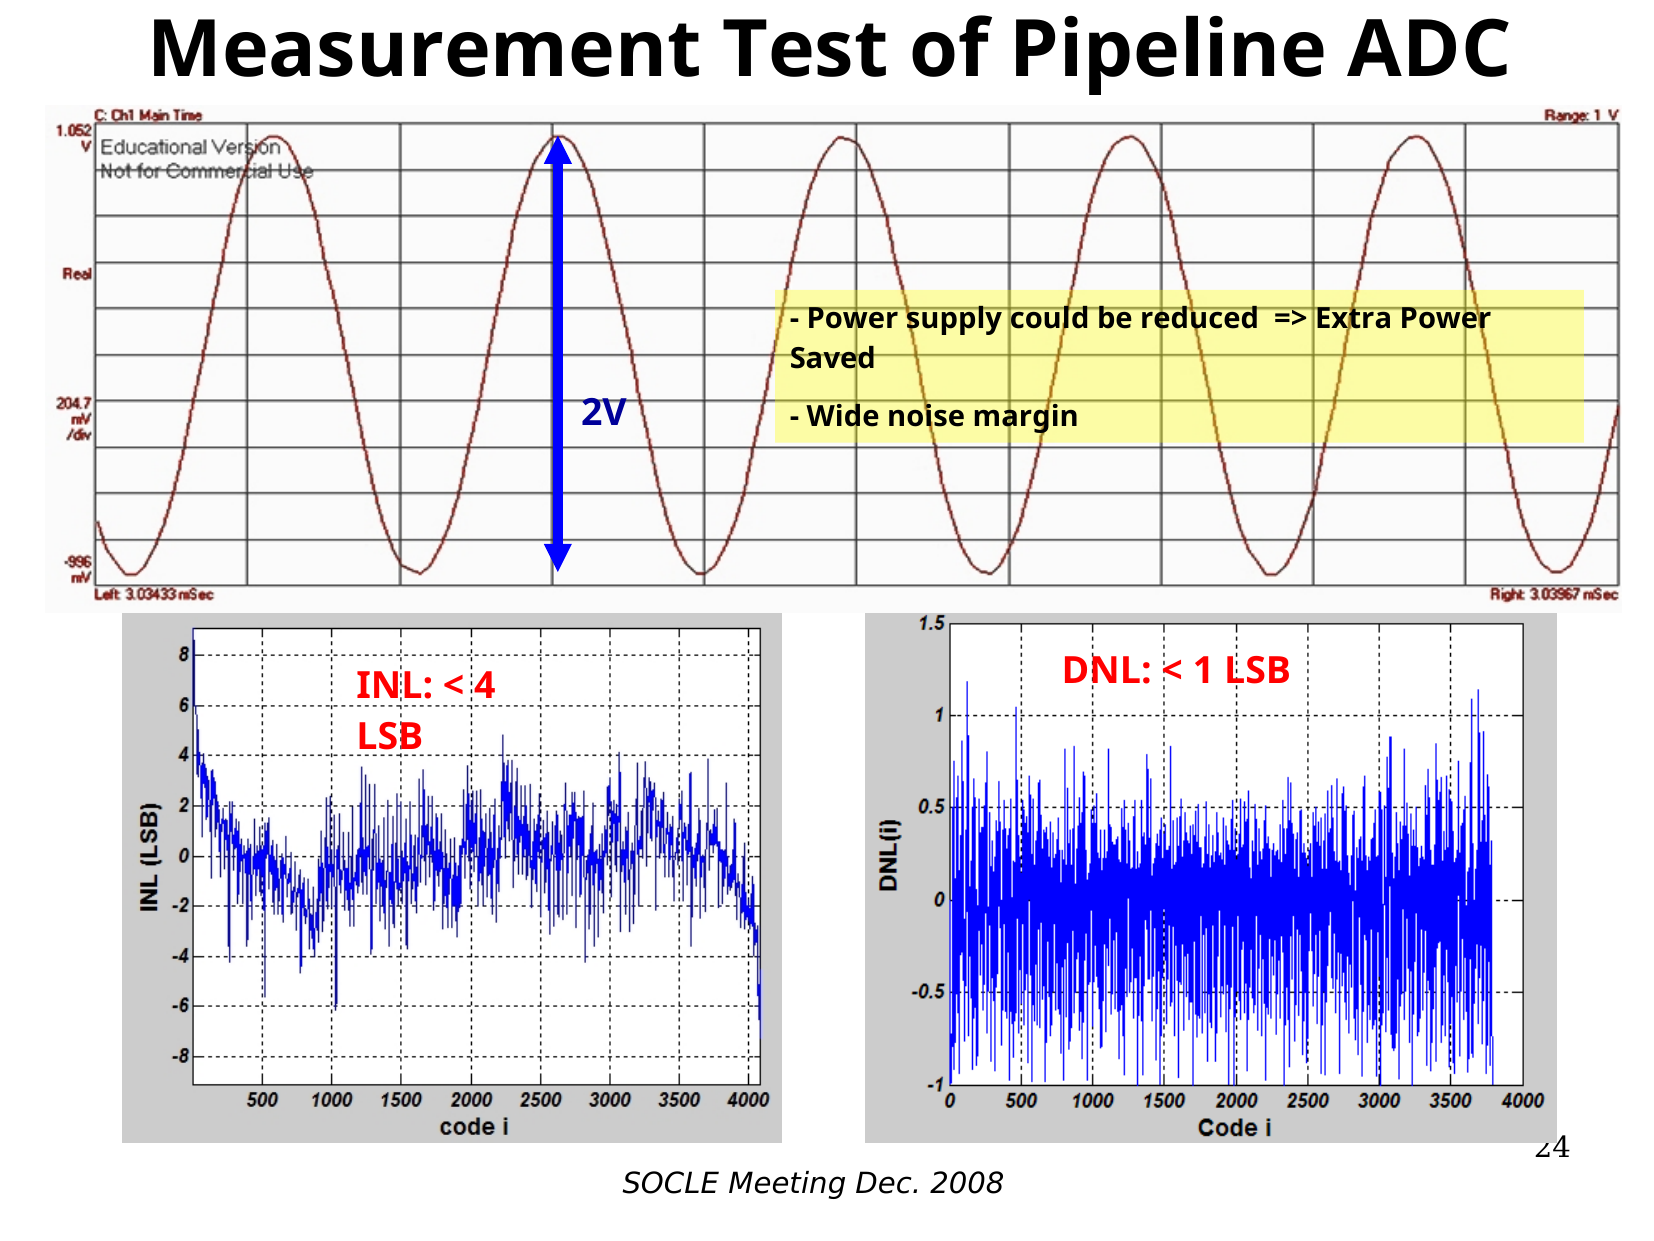

Measurement Test of Pipeline ADC
2V
- Power supply could be reduced => Extra Power Saved
- Wide noise margin
DNL: < 1 LSB
INL: < 4 LSB
24